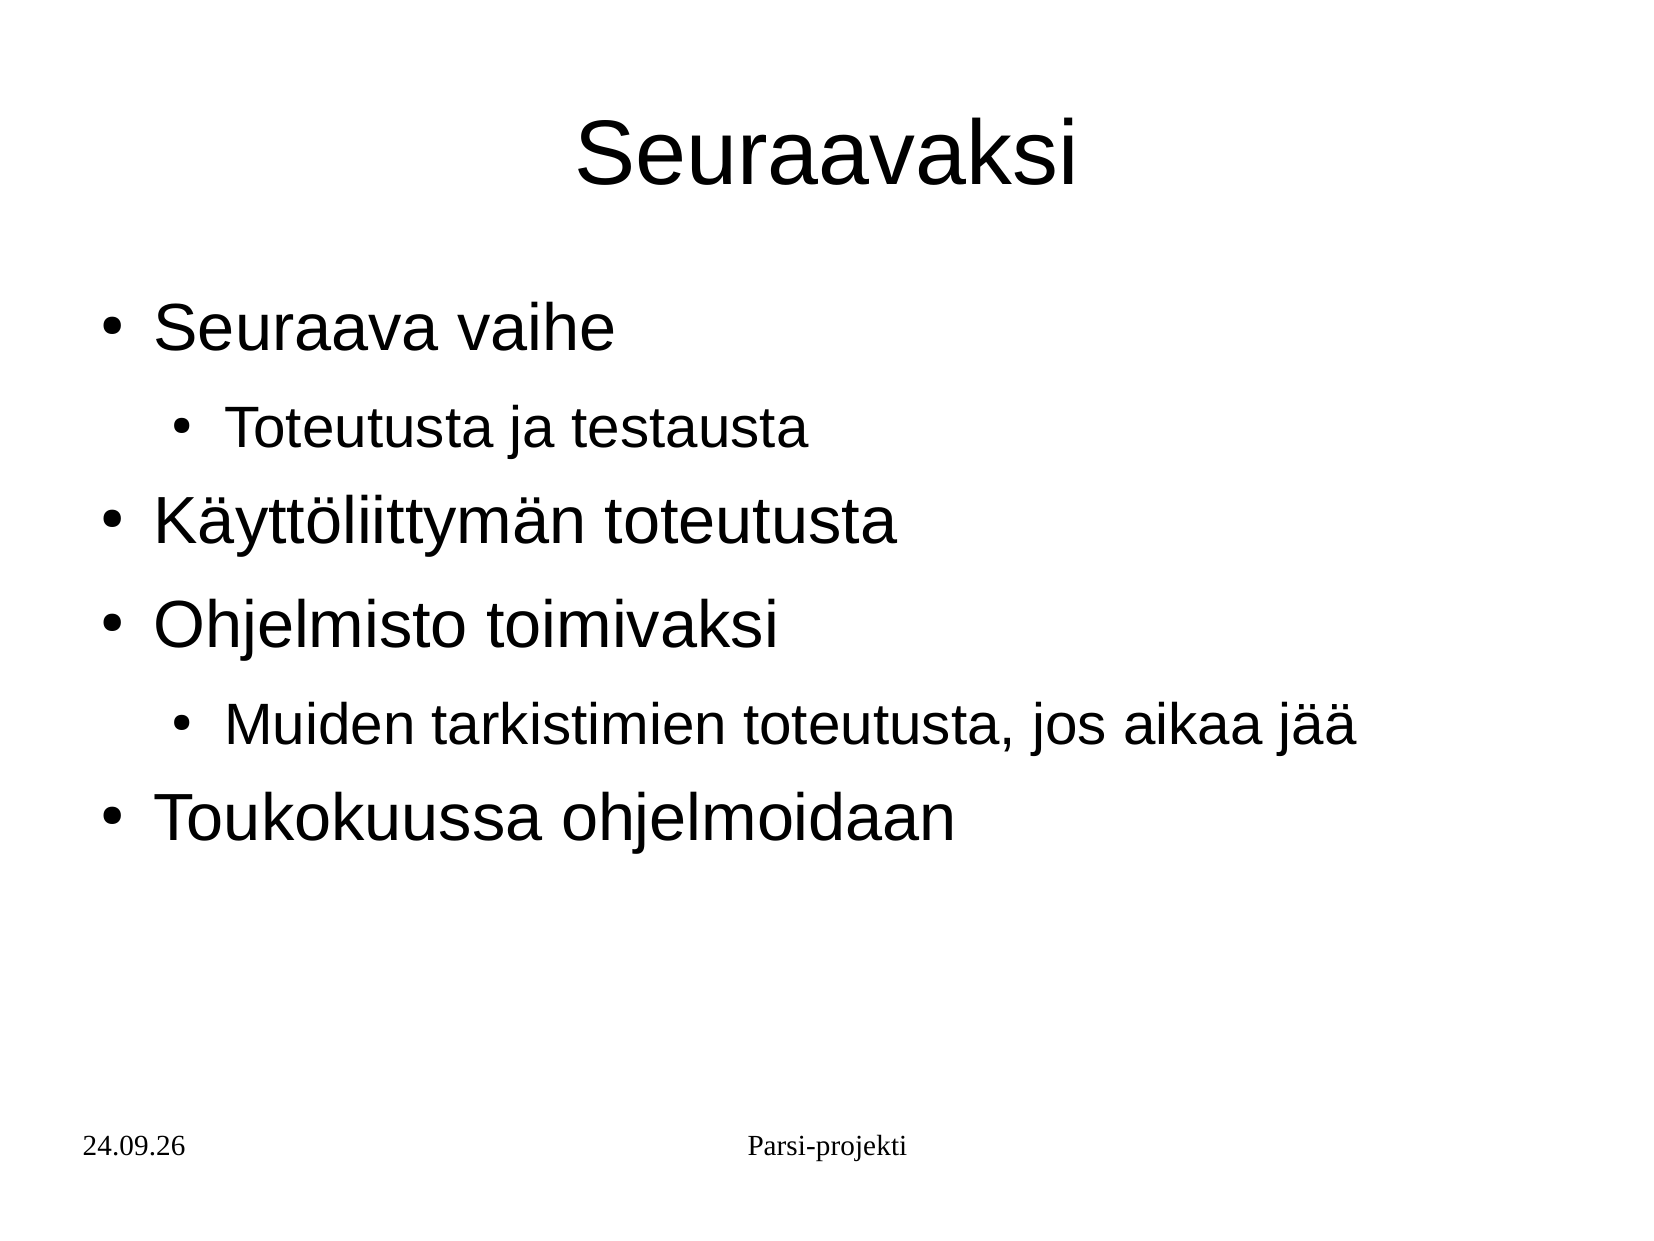

# Seuraavaksi
Seuraava vaihe
Toteutusta ja testausta
Käyttöliittymän toteutusta
Ohjelmisto toimivaksi
Muiden tarkistimien toteutusta, jos aikaa jää
Toukokuussa ohjelmoidaan
Parsi-projekti